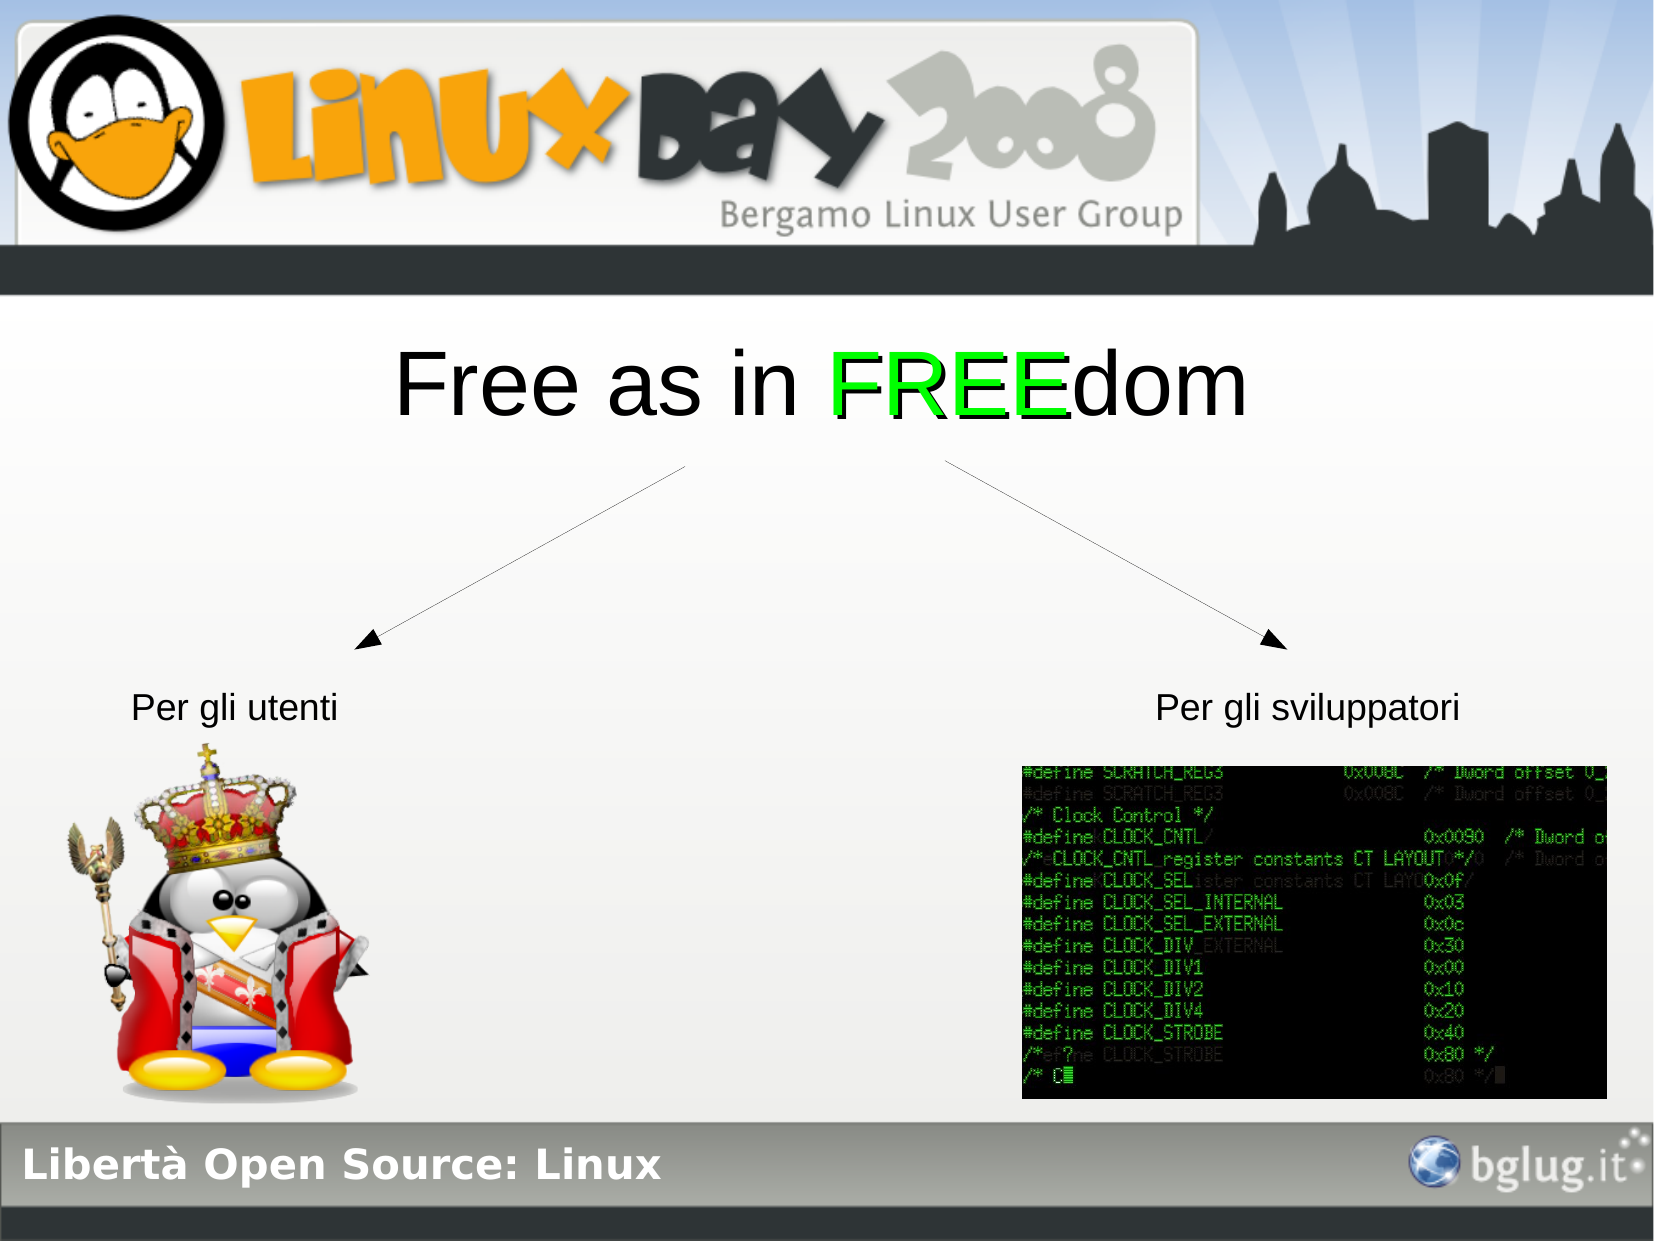

Free as in FREEdom
Per gli utenti
Per gli sviluppatori
Libertà Open Source: Linux